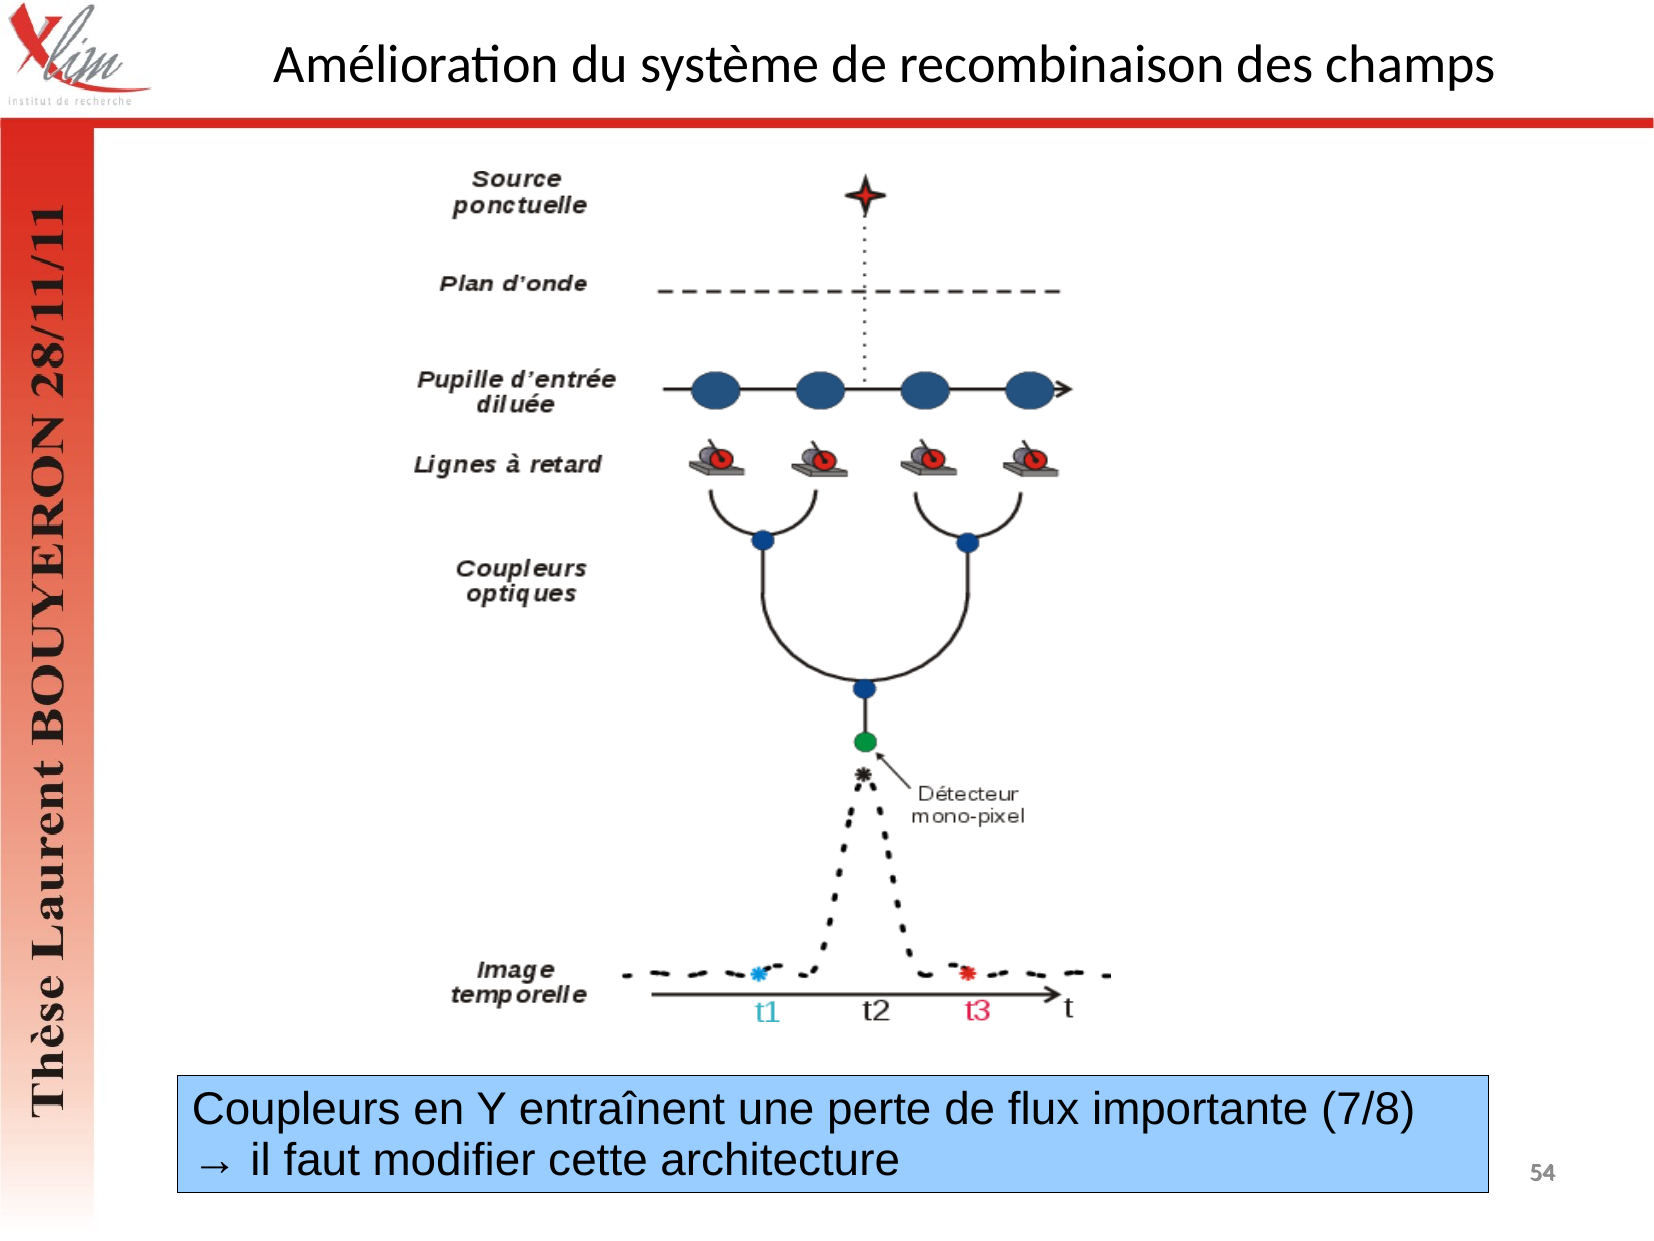

Amélioration du système de recombinaison des champs
Coupleurs en Y entraînent une perte de flux importante (7/8)
→ il faut modifier cette architecture
54